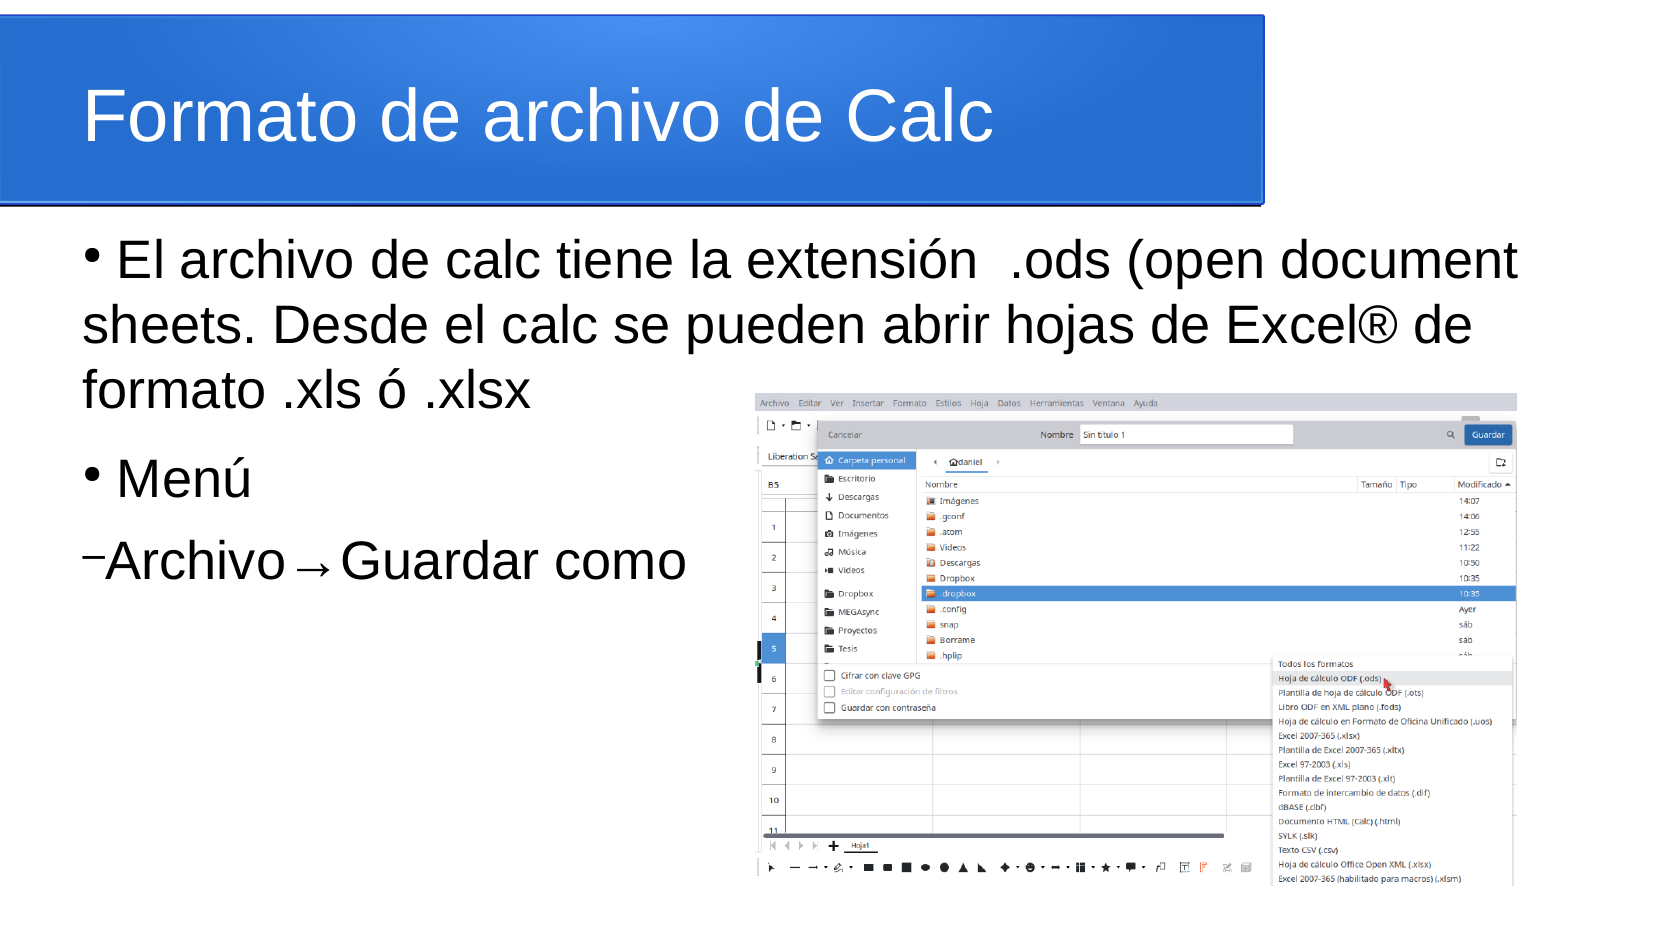

# Formato de archivo de Calc
 El archivo de calc tiene la extensión .ods (open document sheets. Desde el calc se pueden abrir hojas de Excel® de formato .xls ó .xlsx
 Menú
Archivo→Guardar como